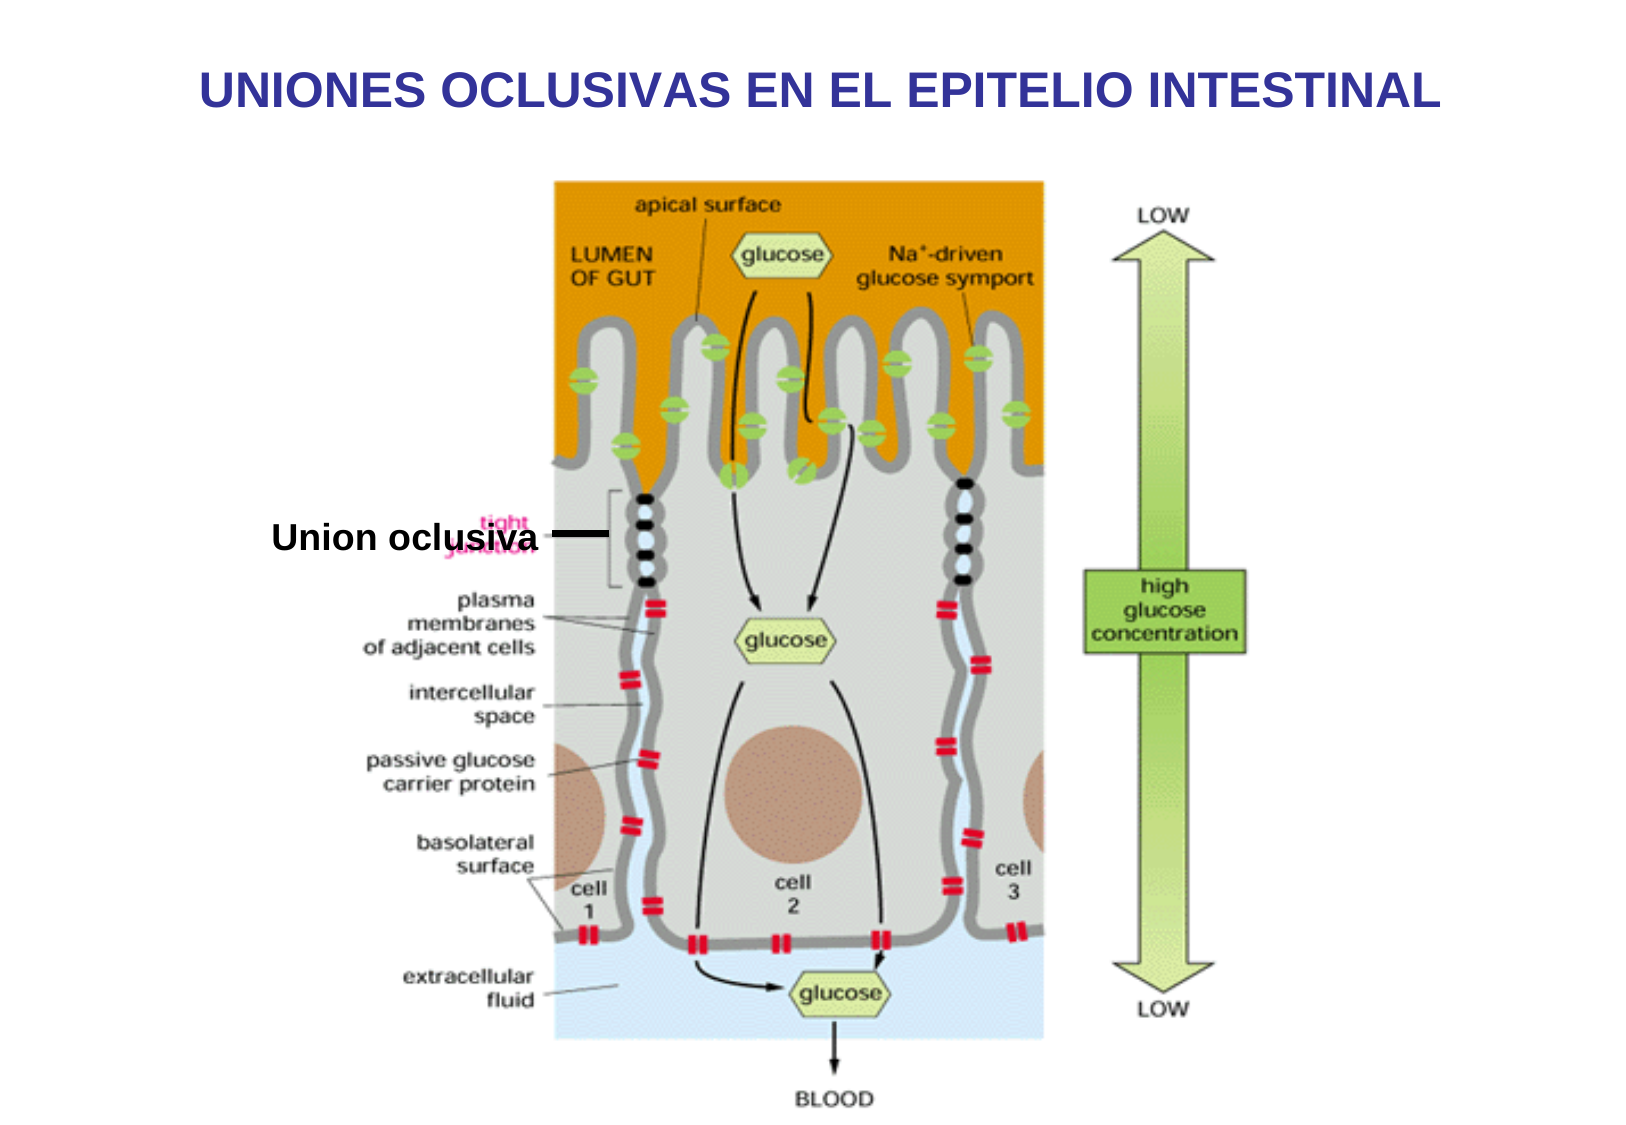

UNIONES OCLUSIVAS EN EL EPITELIO INTESTINAL
Union oclusiva